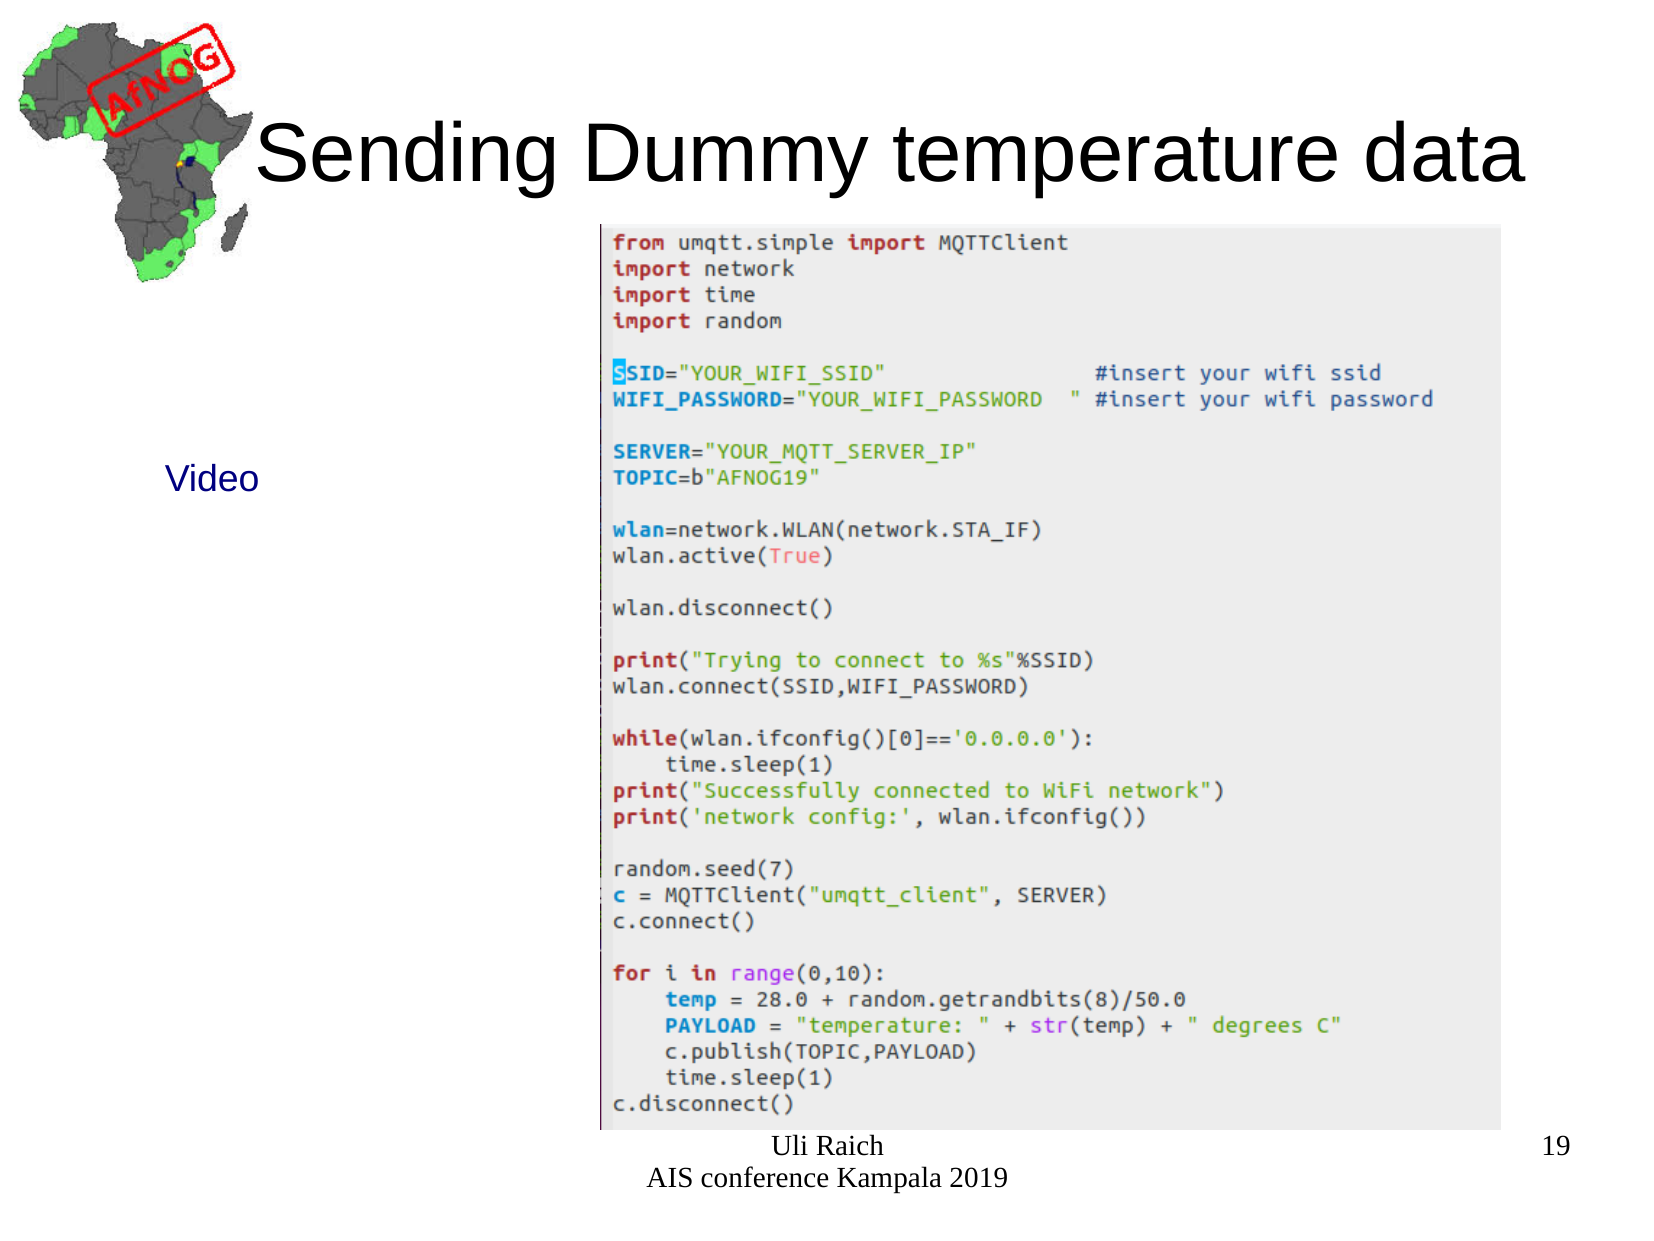

# Sending Dummy temperature data
Video
Uli Raich AIS conference Kampala 2019
19